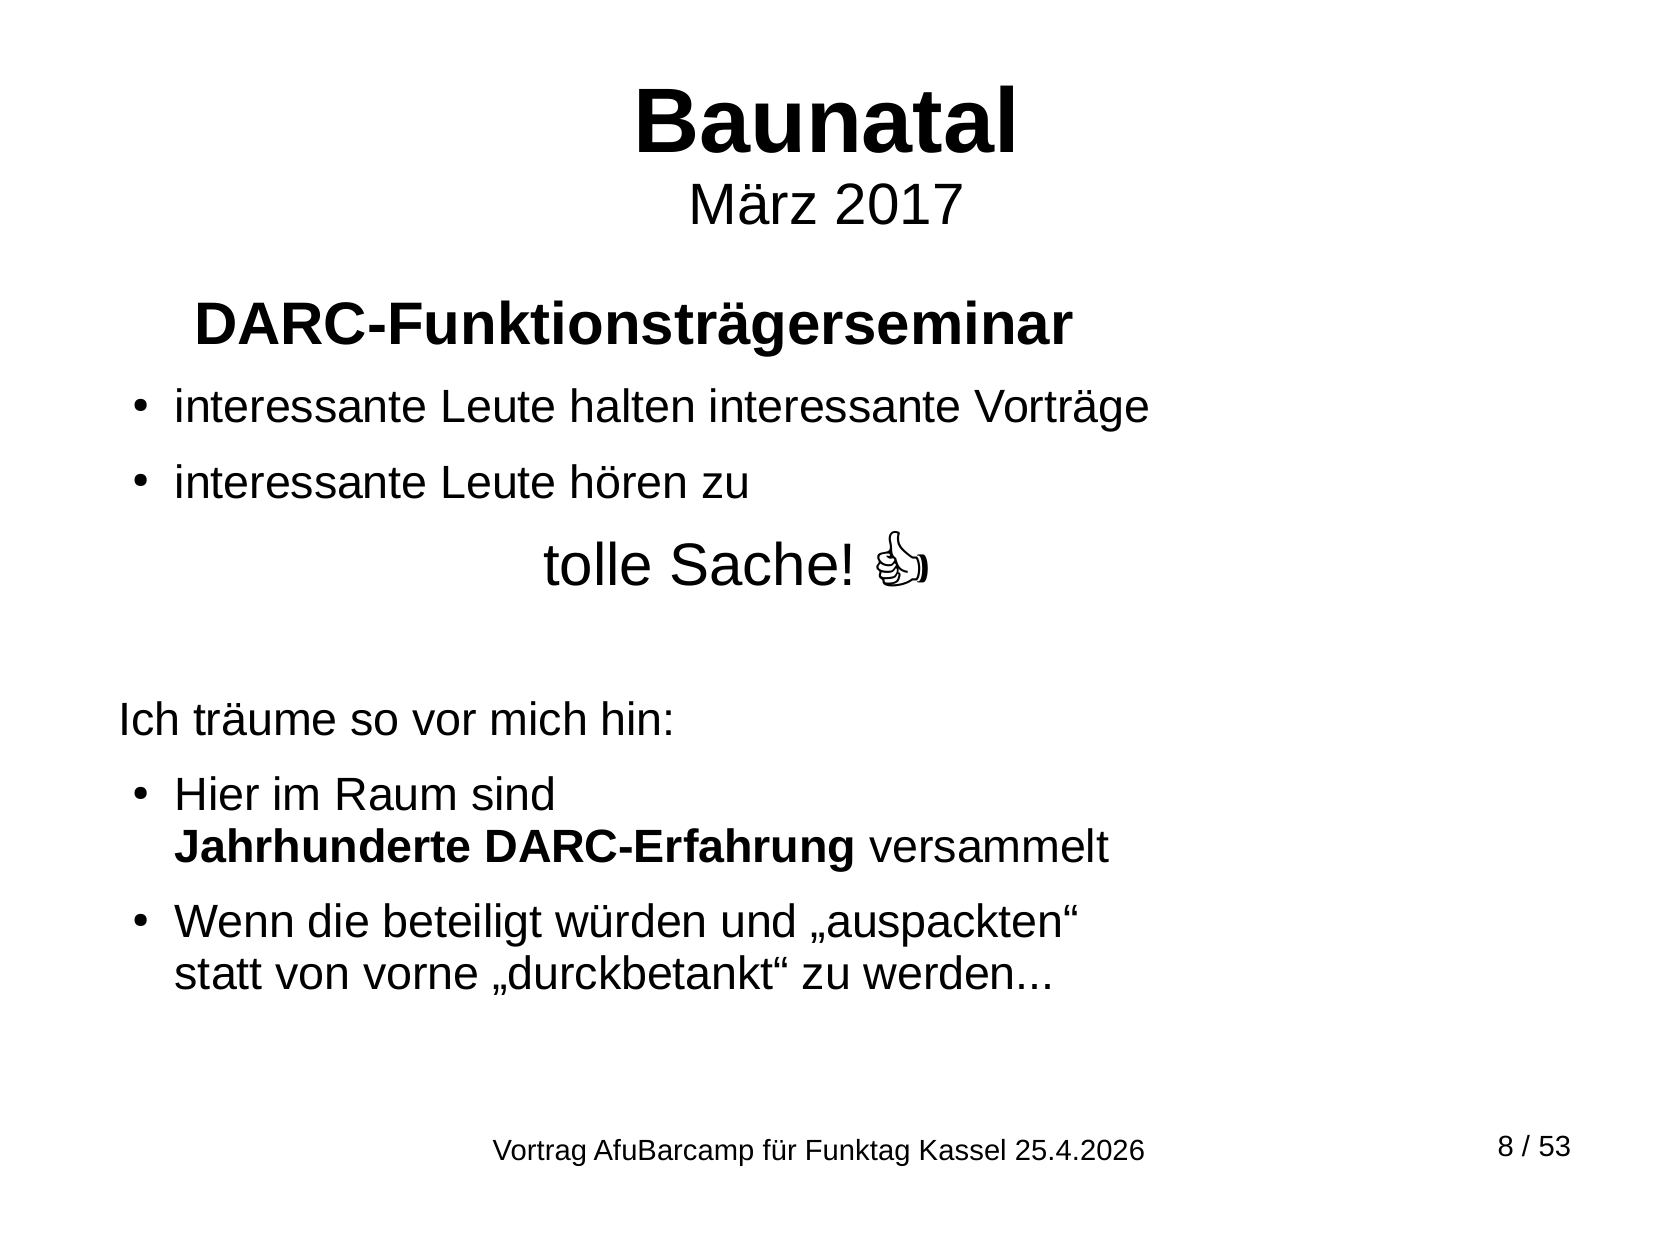

# Baunatal März 2017
DARC-Funktionsträgerseminar
interessante Leute halten interessante Vorträge
interessante Leute hören zu
tolle Sache! 👍
Ich träume so vor mich hin:
Hier im Raum sind
Jahrhunderte DARC-Erfahrung versammelt
Wenn die beteiligt würden und „auspackten“
statt von vorne „durckbetankt“ zu werden...